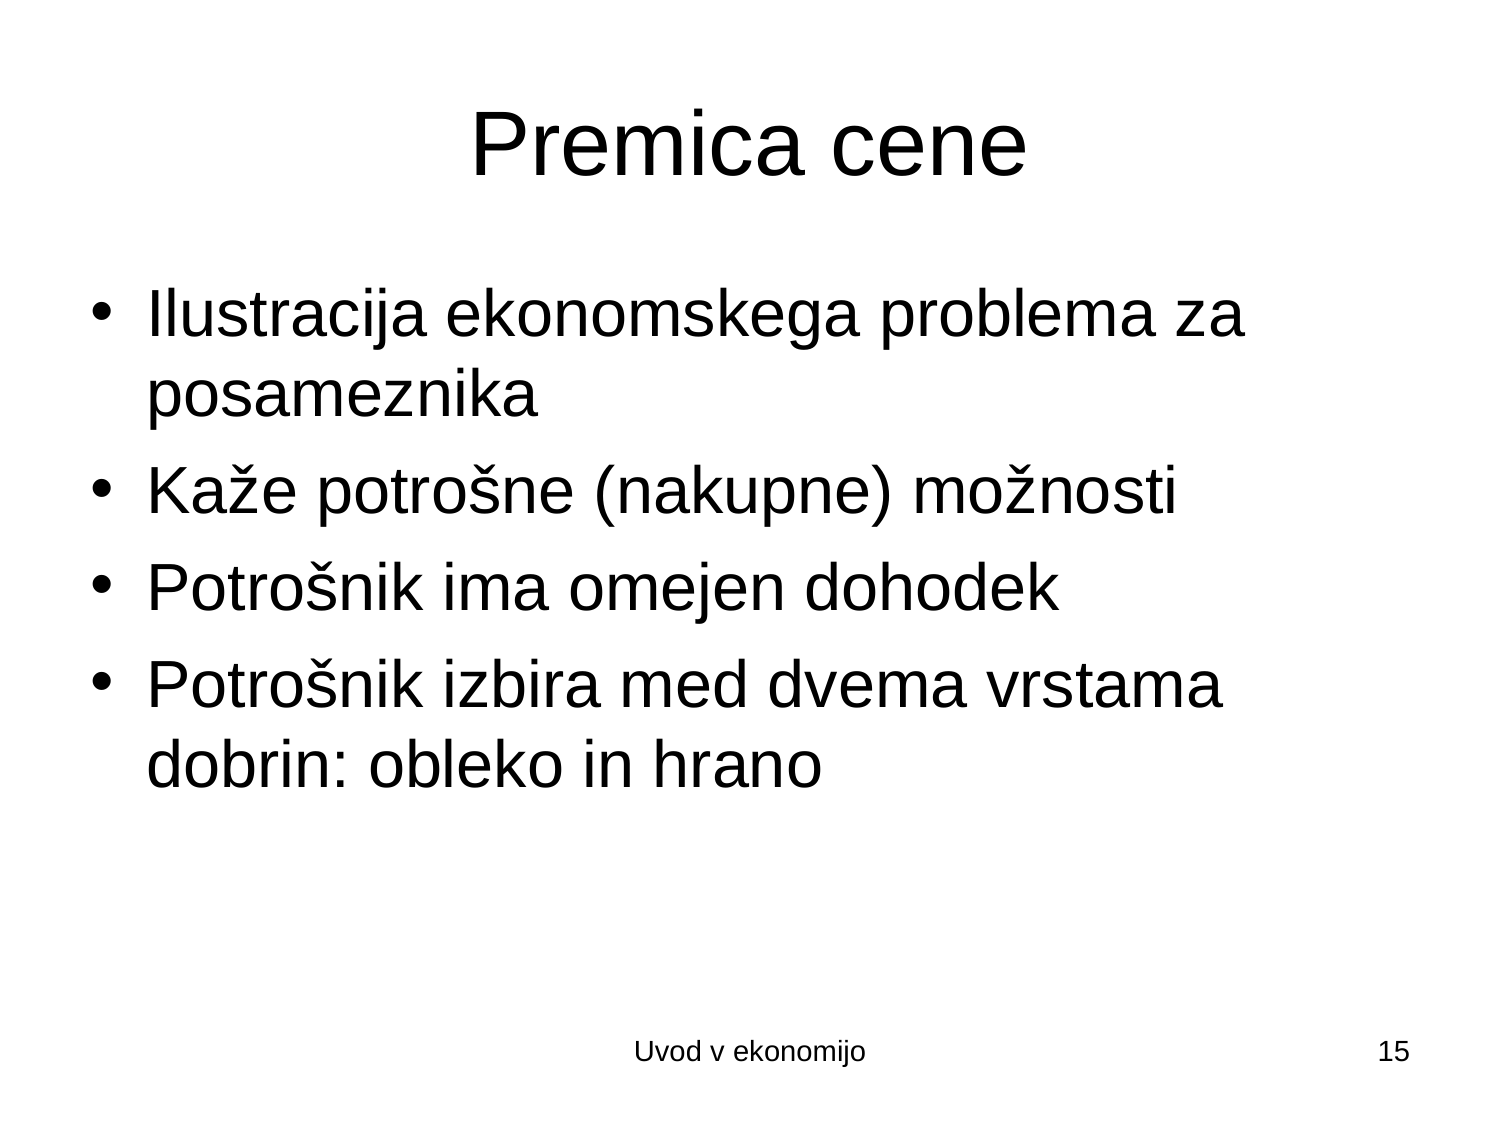

# Premica cene
Ilustracija ekonomskega problema za posameznika
Kaže potrošne (nakupne) možnosti
Potrošnik ima omejen dohodek
Potrošnik izbira med dvema vrstama dobrin: obleko in hrano
Uvod v ekonomijo